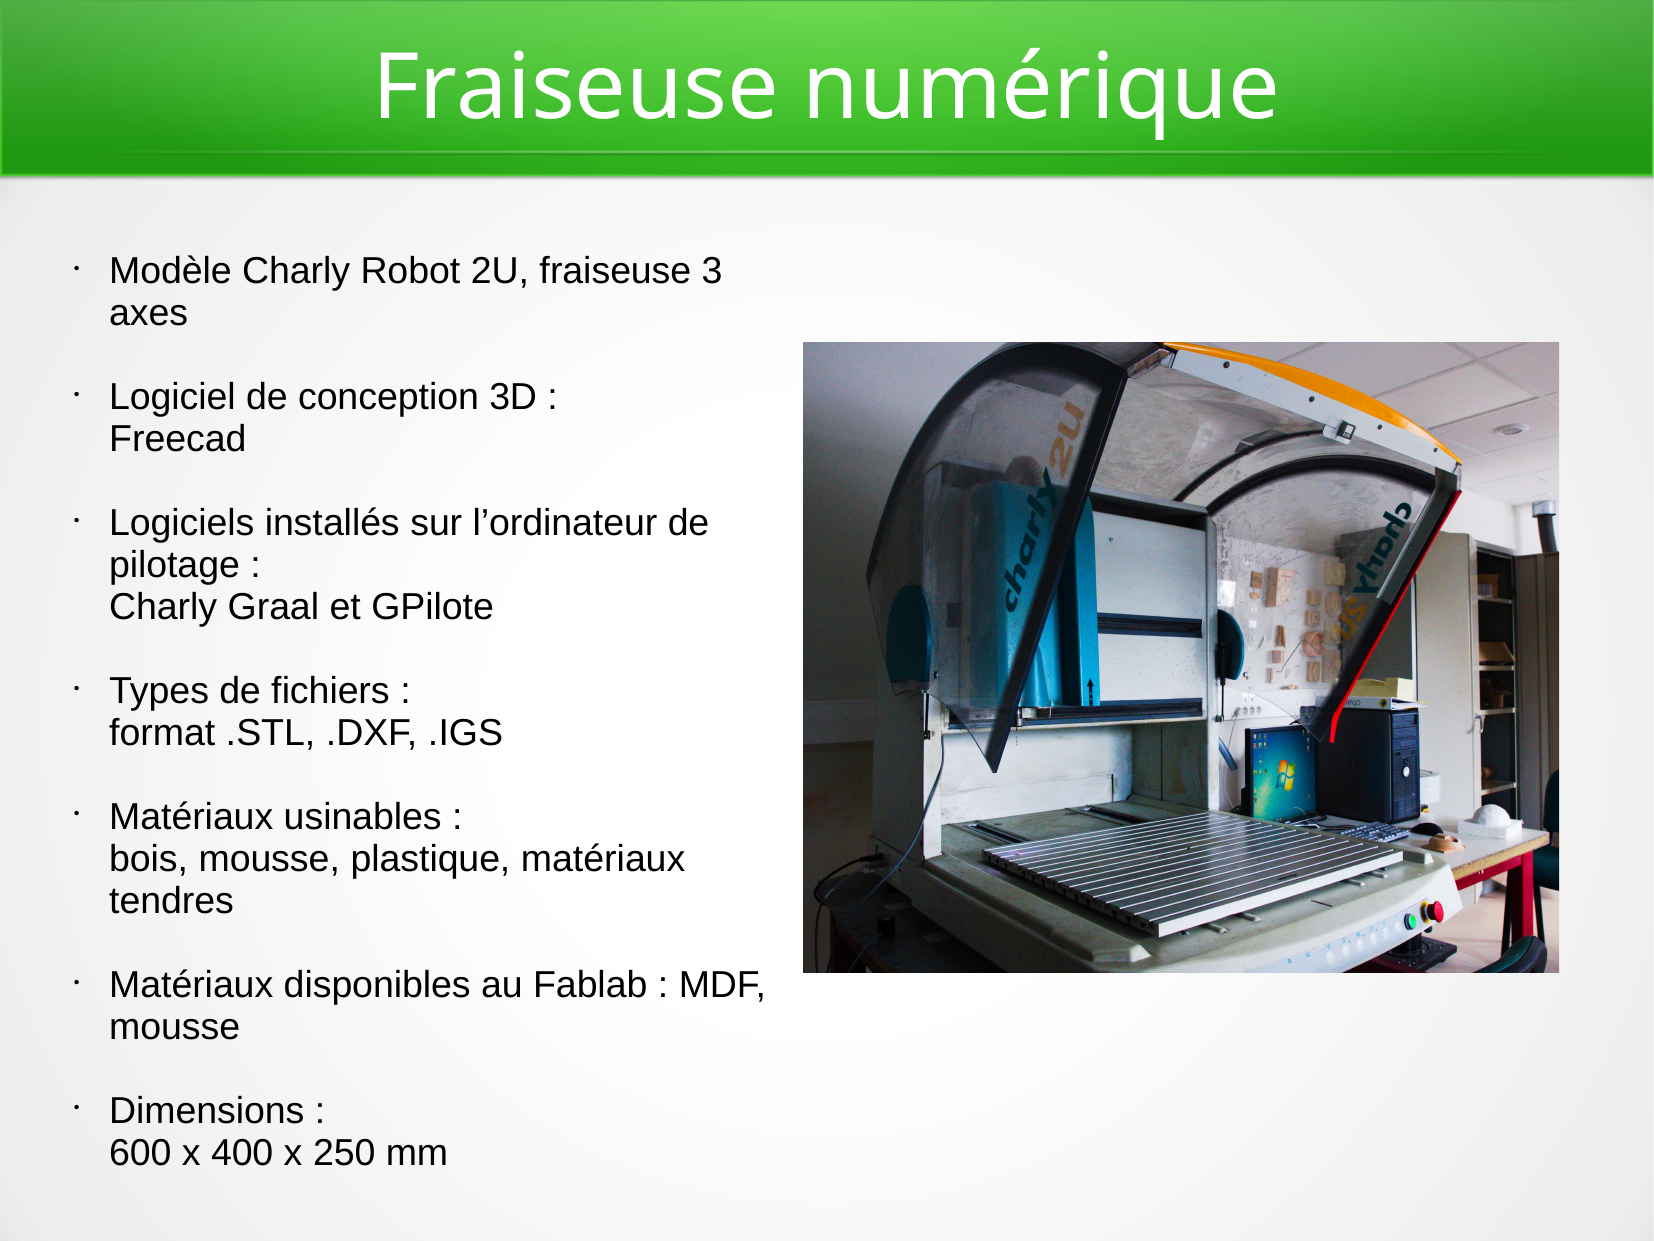

# Fraiseuse numérique
Modèle Charly Robot 2U, fraiseuse 3 axes
Logiciel de conception 3D :
Freecad
Logiciels installés sur l’ordinateur de pilotage :
Charly Graal et GPilote
Types de fichiers : format .STL, .DXF, .IGS
Matériaux usinables :
bois, mousse, plastique, matériaux tendres
Matériaux disponibles au Fablab : MDF, mousse
Dimensions :
600 x 400 x 250 mm